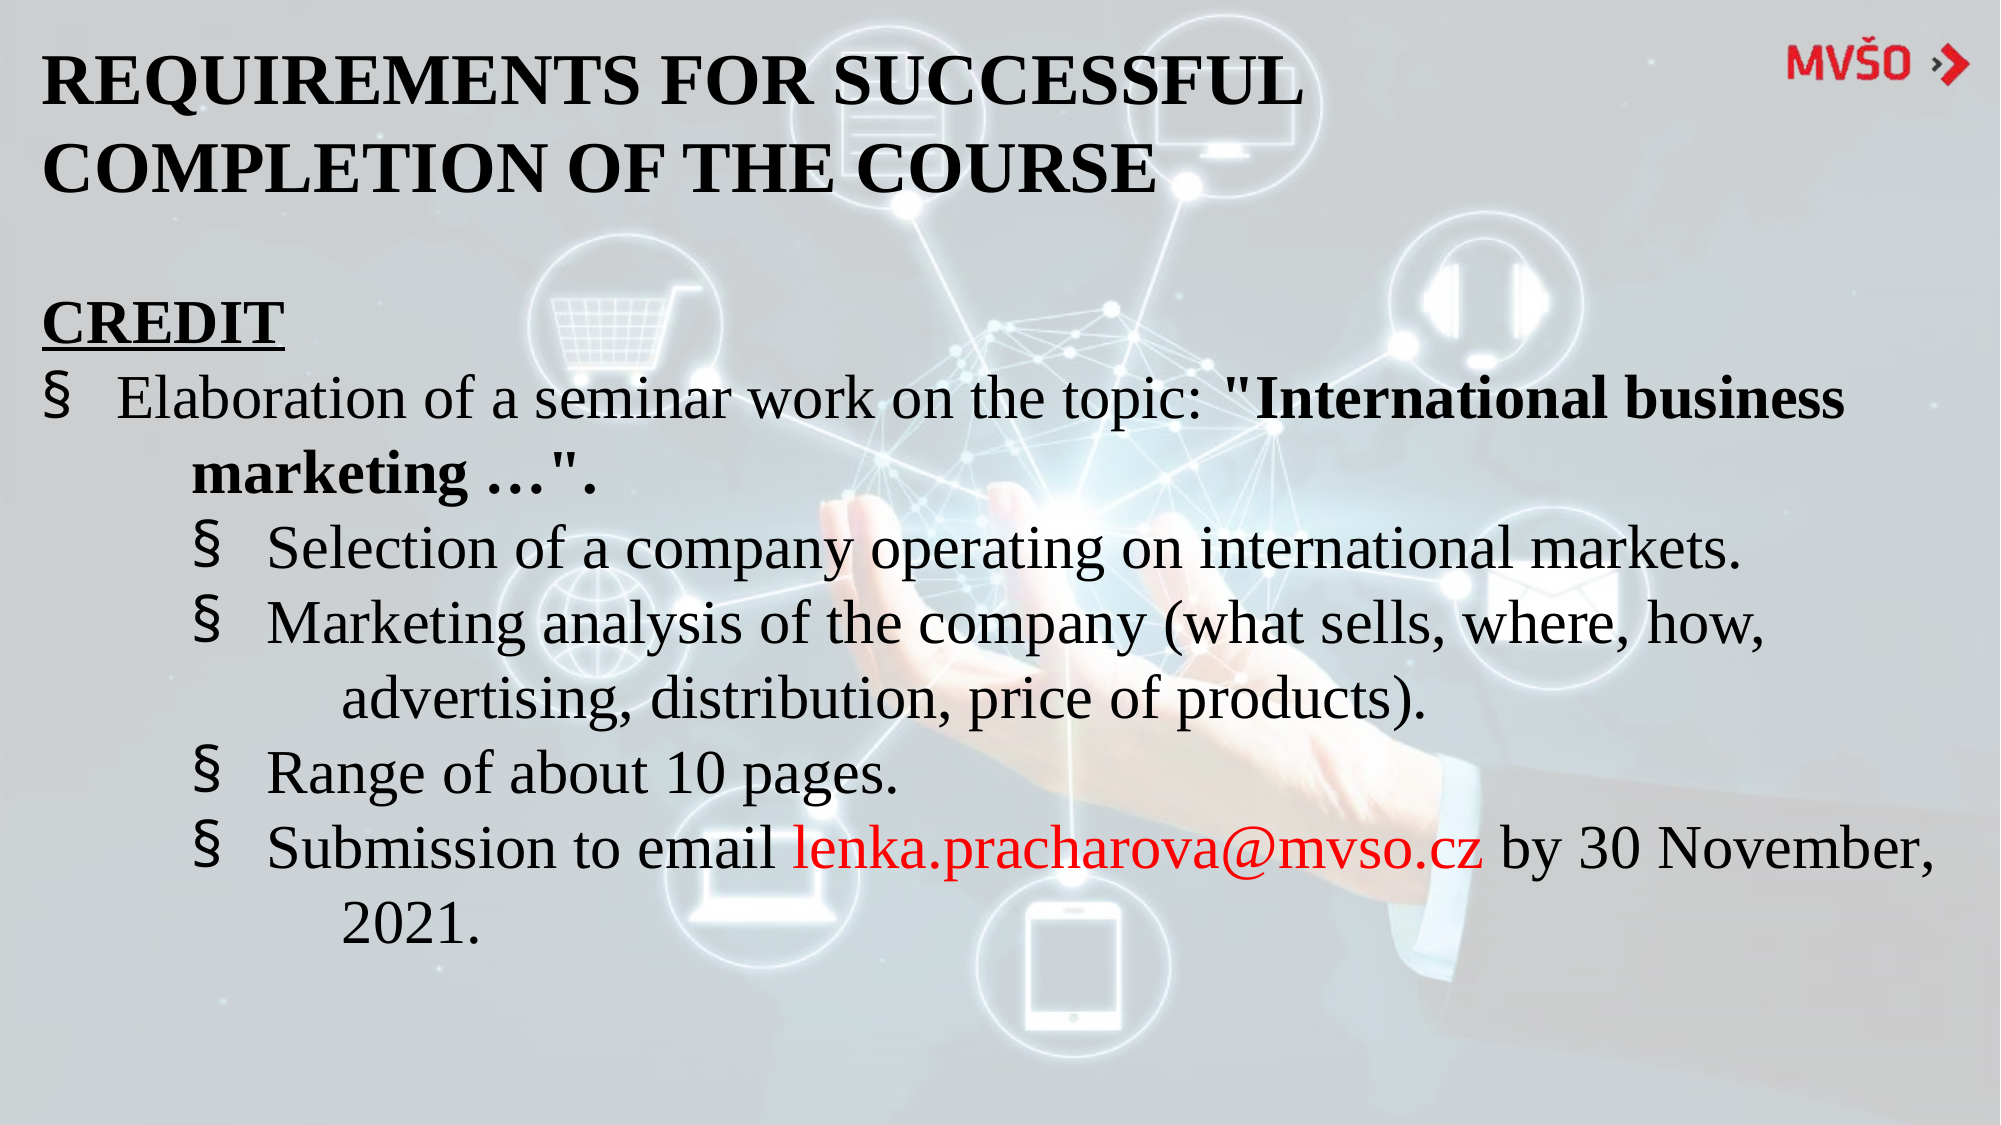

REQUIREMENTS FOR SUCCESSFUL
COMPLETION OF THE COURSE
CREDIT
Elaboration of a seminar work on the topic: "International business marketing …".
Selection of a company operating on international markets.
Marketing analysis of the company (what sells, where, how, advertising, distribution, price of products).
Range of about 10 pages.
Submission to email lenka.pracharova@mvso.cz by 30 November, 2021.